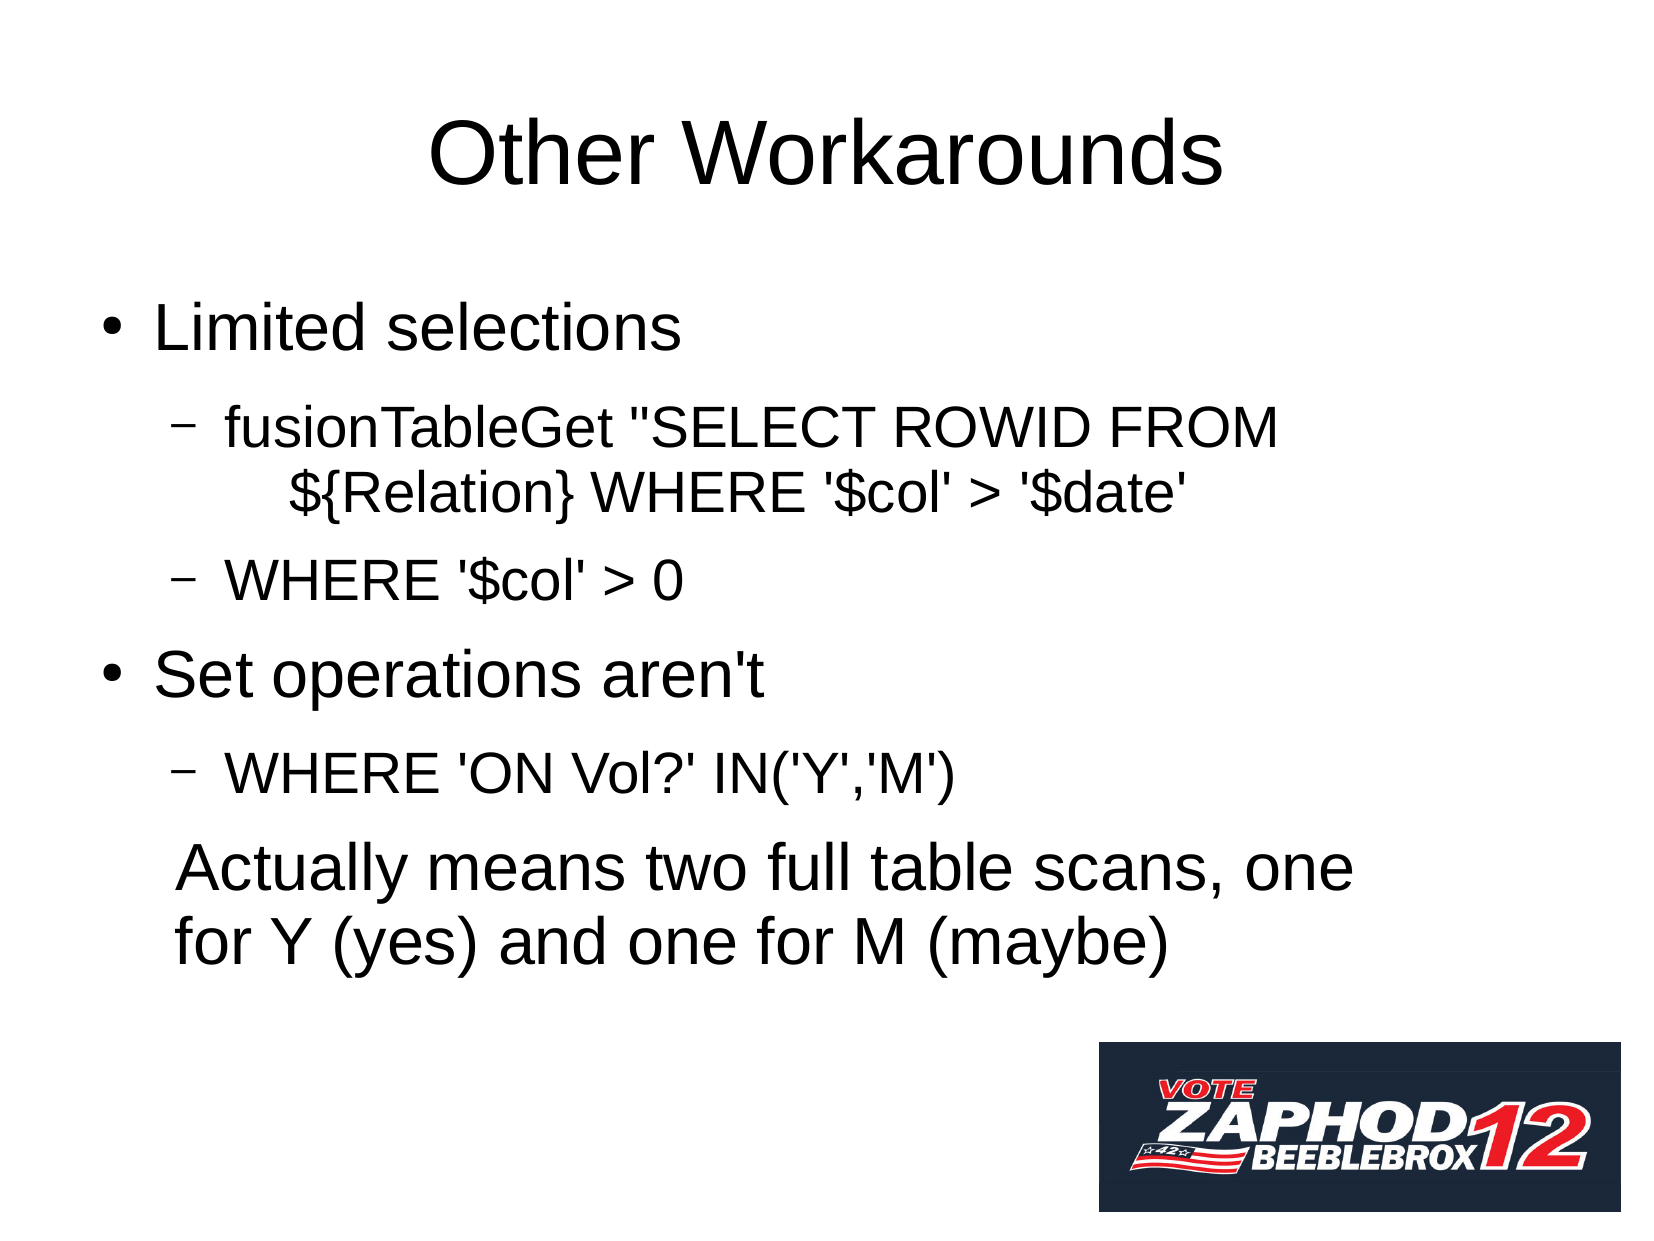

# Other Workarounds
Limited selections
fusionTableGet "SELECT ROWID FROM
 ${Relation} WHERE '$col' > '$date'
WHERE '$col' > 0
Set operations aren't
WHERE 'ON Vol?' IN('Y','M')
 Actually means two full table scans, one
 for Y (yes) and one for M (maybe)